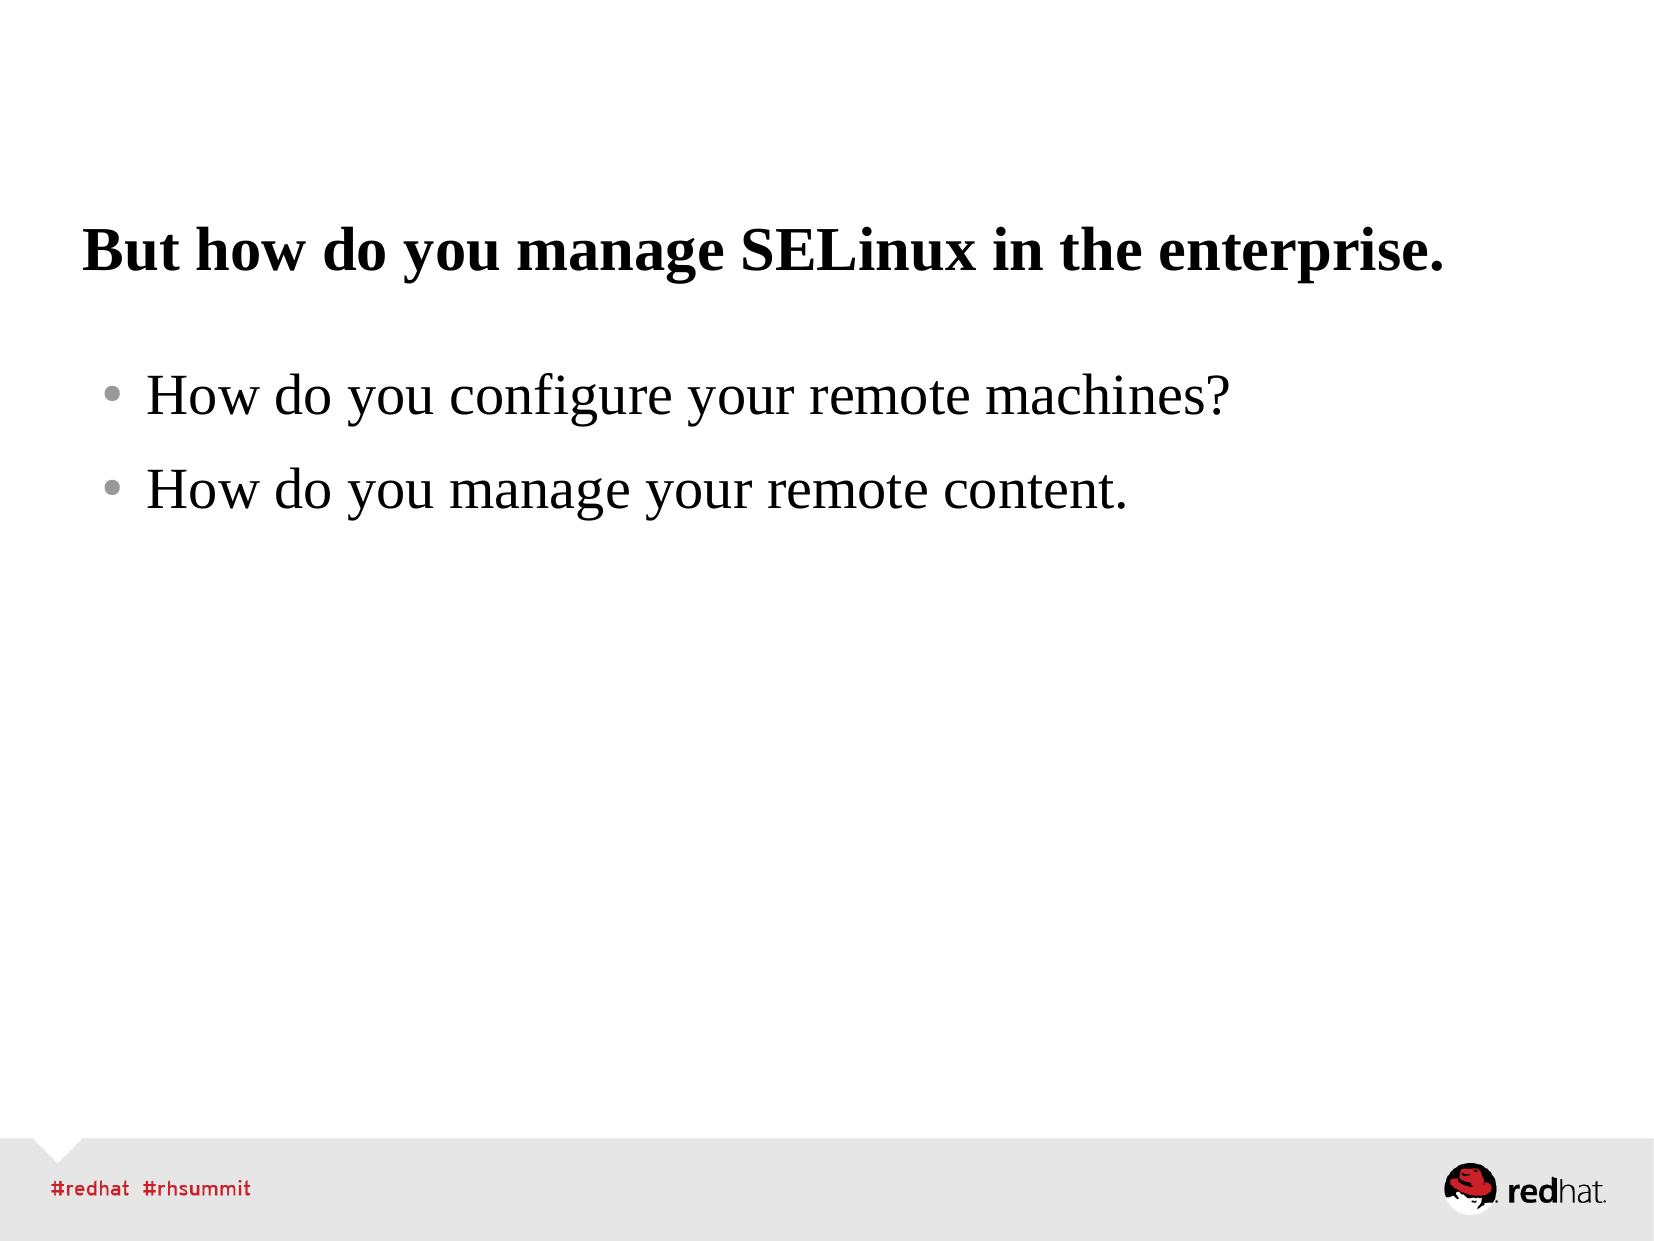

# But how do you manage SELinux in the enterprise.
How do you configure your remote machines?
How do you manage your remote content.